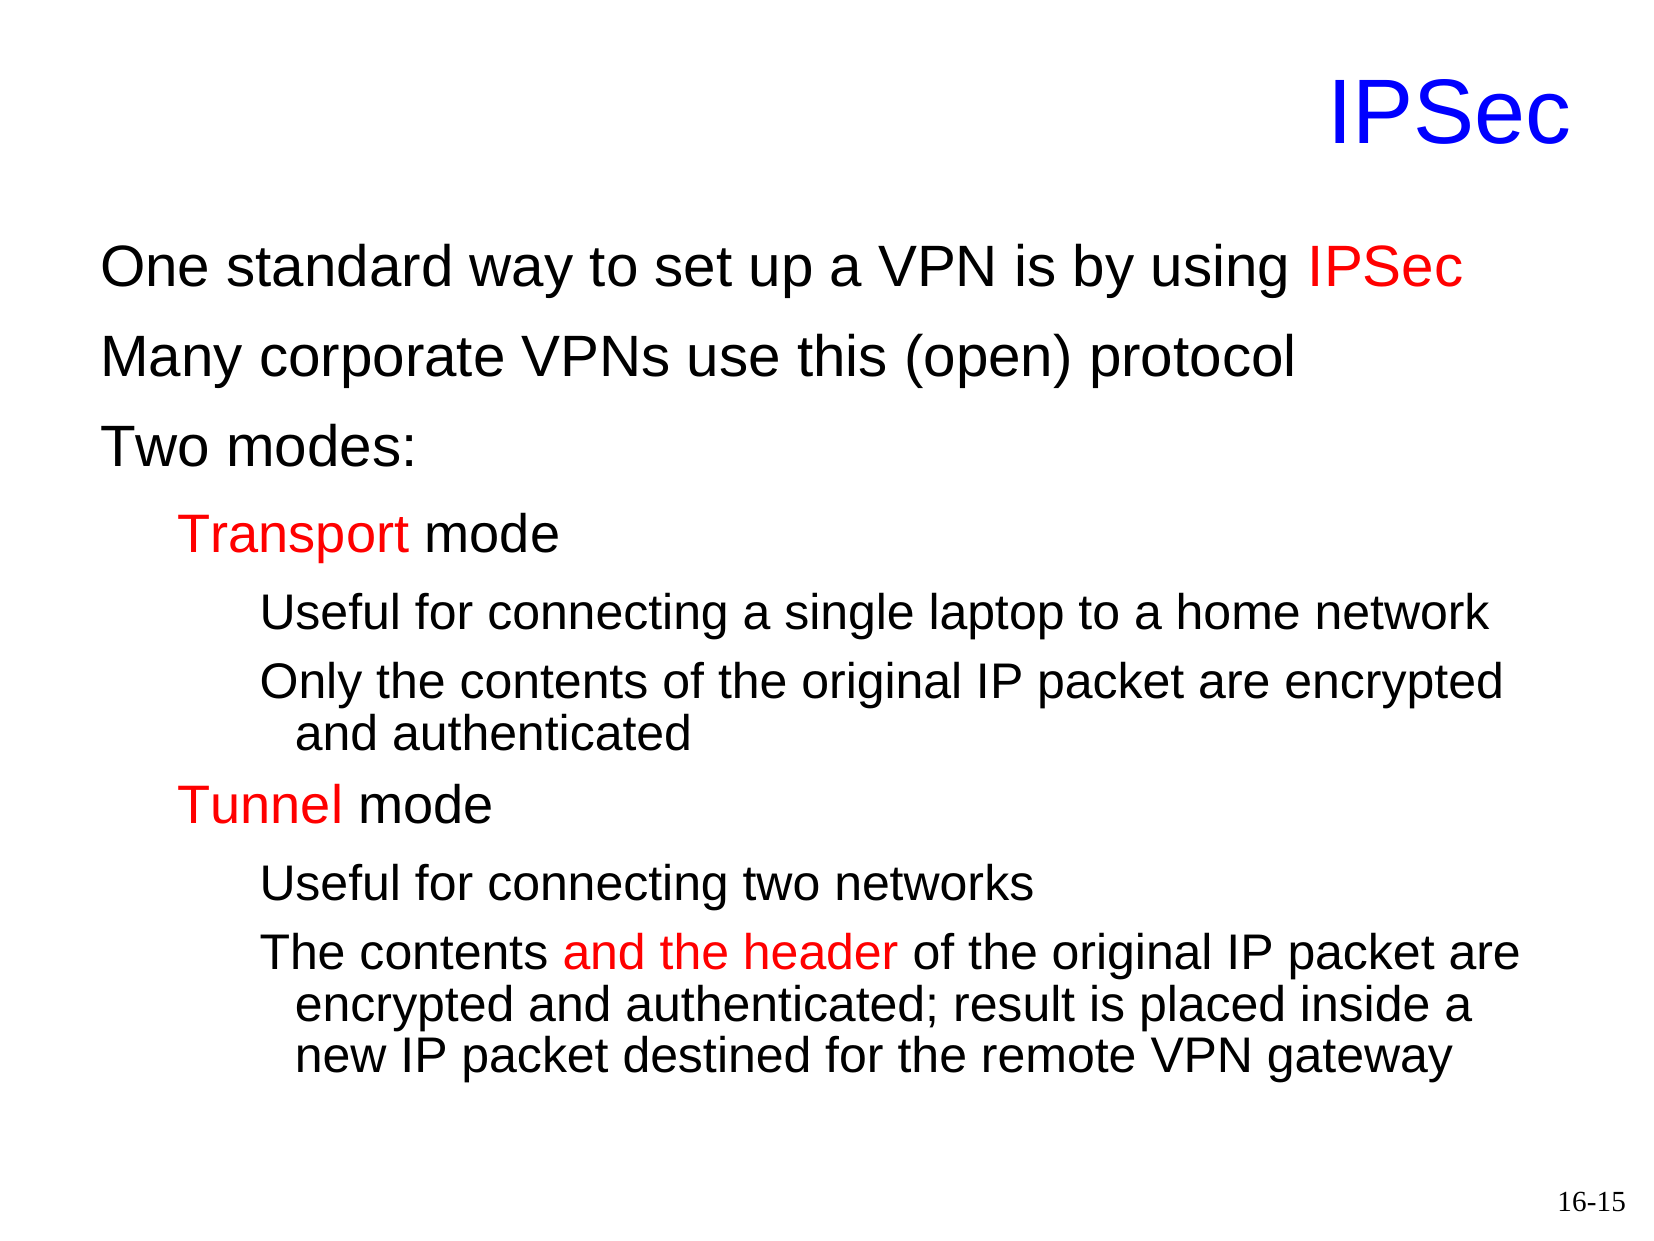

# IPSec
One standard way to set up a VPN is by using IPSec
Many corporate VPNs use this (open) protocol
Two modes:
Transport mode
Useful for connecting a single laptop to a home network
Only the contents of the original IP packet are encrypted and authenticated
Tunnel mode
Useful for connecting two networks
The contents and the header of the original IP packet are encrypted and authenticated; result is placed inside a new IP packet destined for the remote VPN gateway